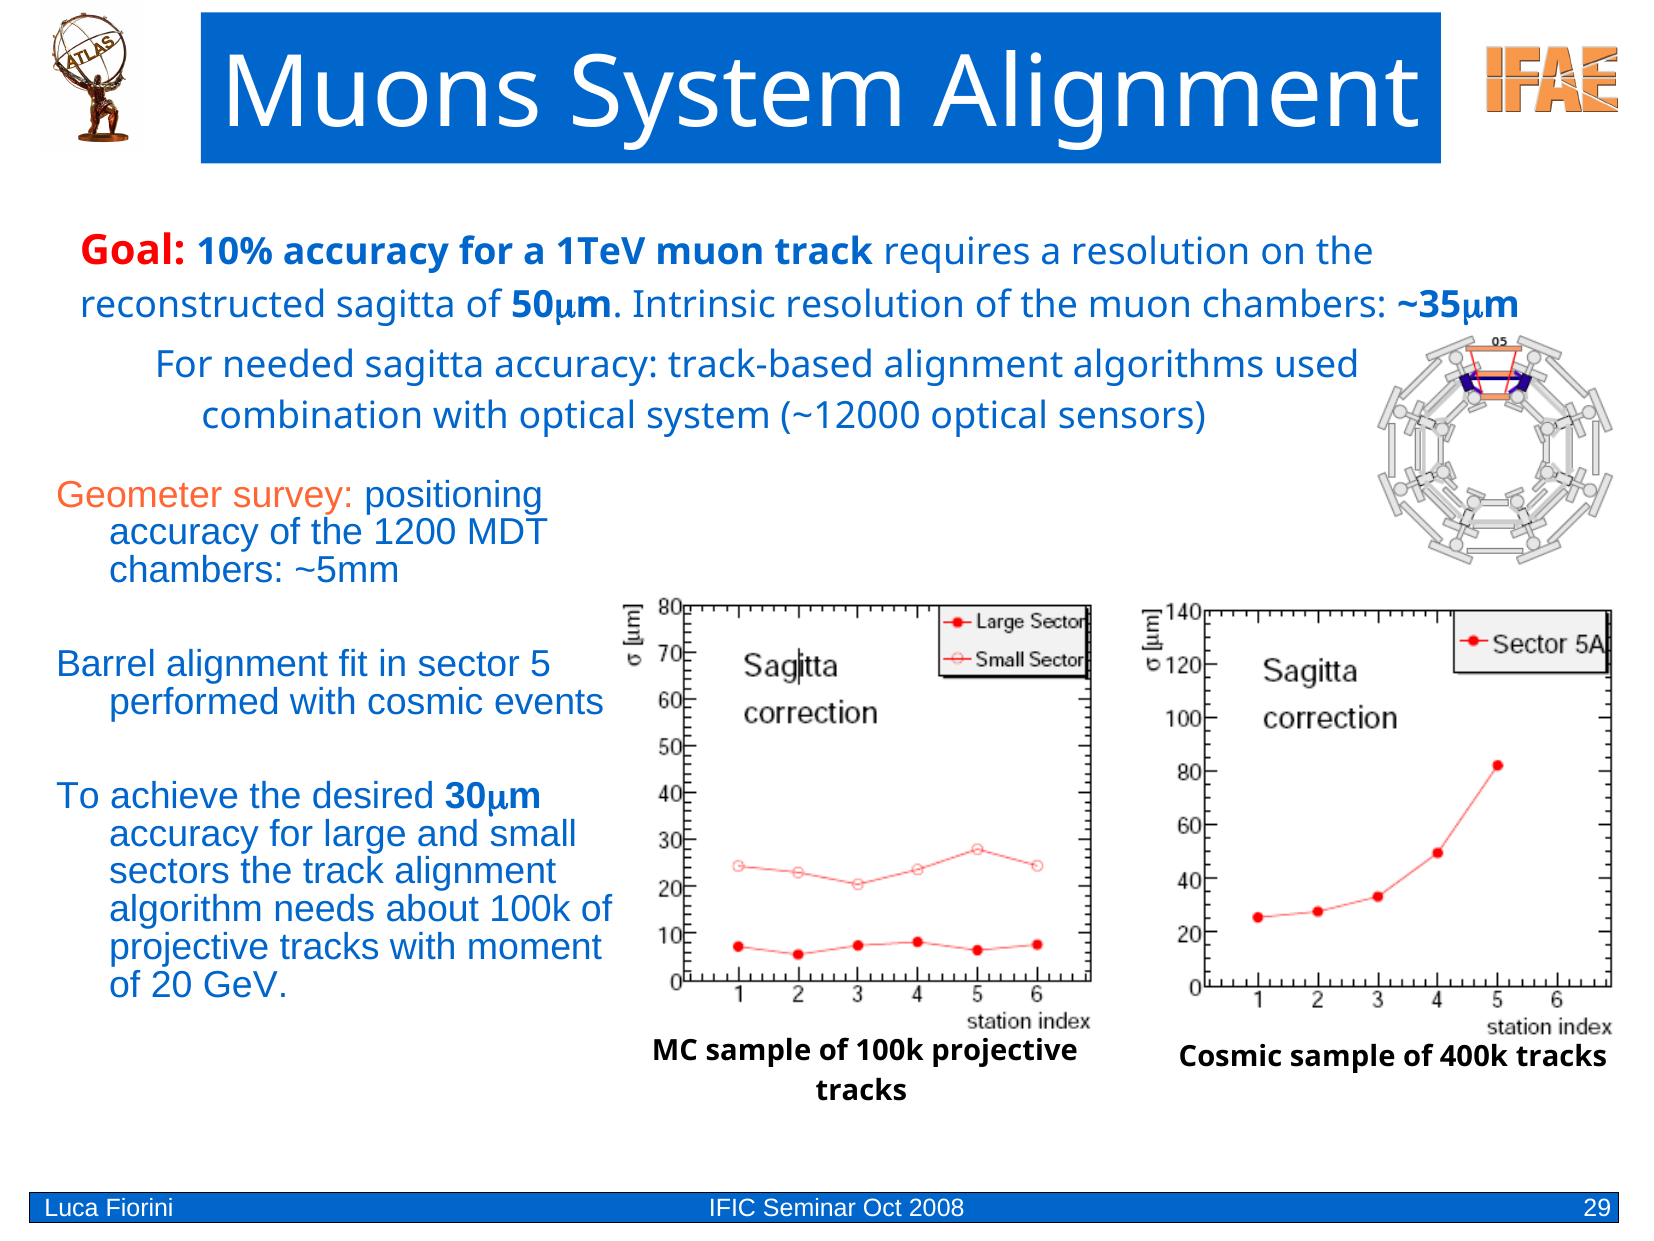

Muons System Alignment
Goal: 10% accuracy for a 1TeV muon track requires a resolution on the reconstructed sagitta of 50m. Intrinsic resolution of the muon chambers: ~35m
For needed sagitta accuracy: track-based alignment algorithms used in combination with optical system (~12000 optical sensors)
# Geometer survey: positioning accuracy of the 1200 MDT chambers: ~5mm
Barrel alignment fit in sector 5 performed with cosmic events
To achieve the desired 30m accuracy for large and small sectors the track alignment algorithm needs about 100k of projective tracks with moment of 20 GeV.
MC sample of 100k projective tracks
Cosmic sample of 400k tracks
Luca Fiorini								IFIC Seminar Oct 2008								 29